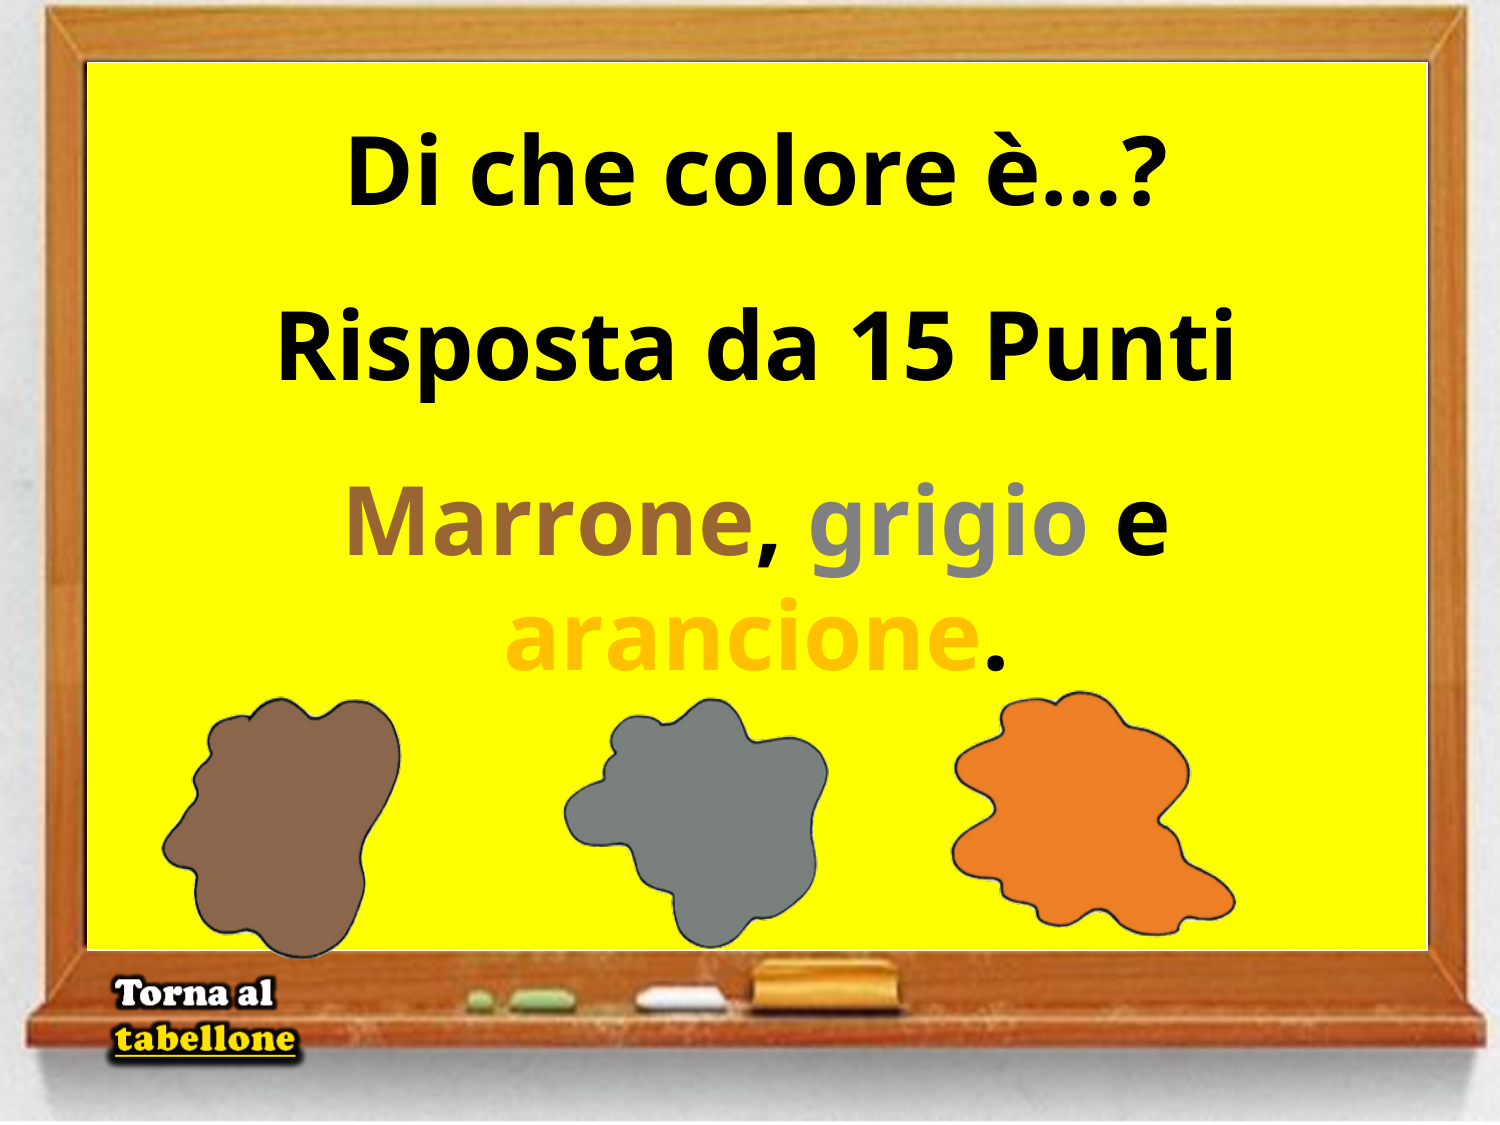

Di che colore è…?
Risposta da 15 Punti
Marrone, grigio e arancione.